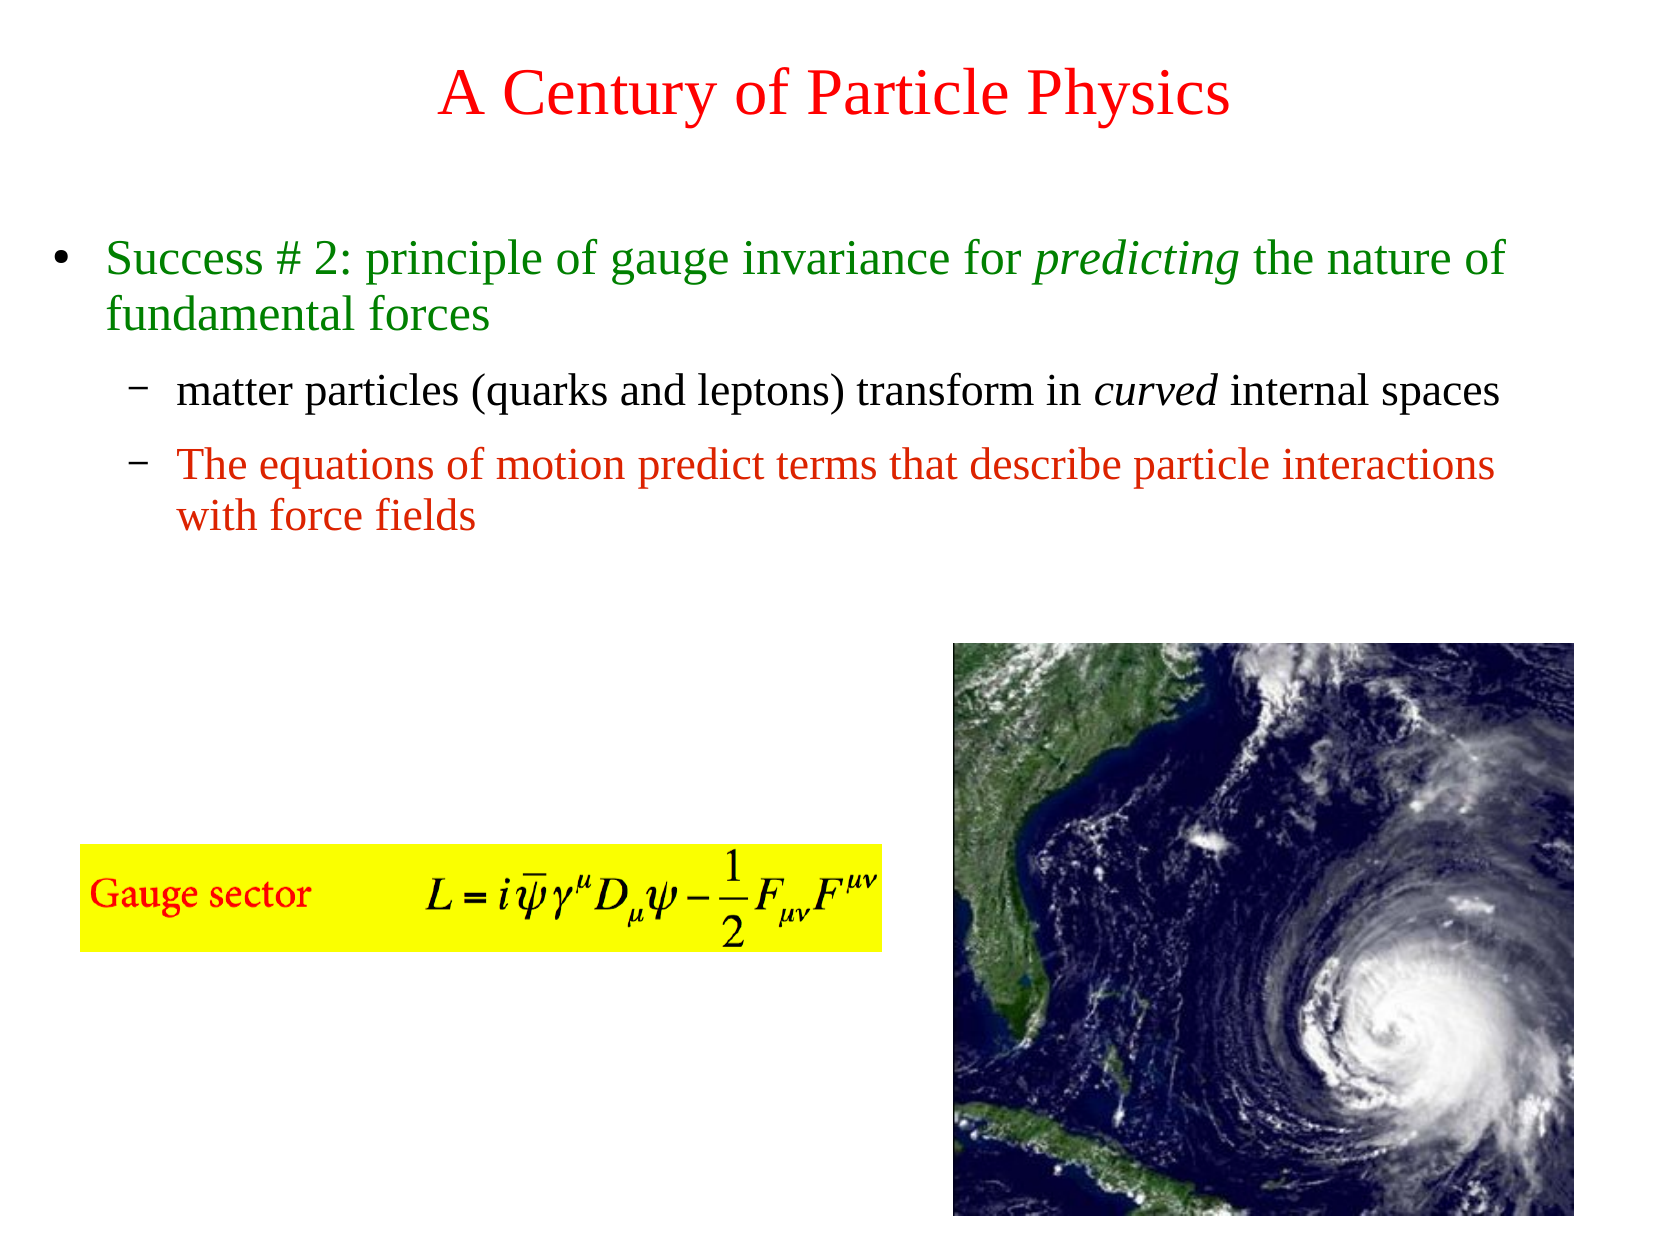

# A Century of Particle Physics
Success # 2: principle of gauge invariance for predicting the nature of fundamental forces
matter particles (quarks and leptons) transform in curved internal spaces
The equations of motion predict terms that describe particle interactions with force fields